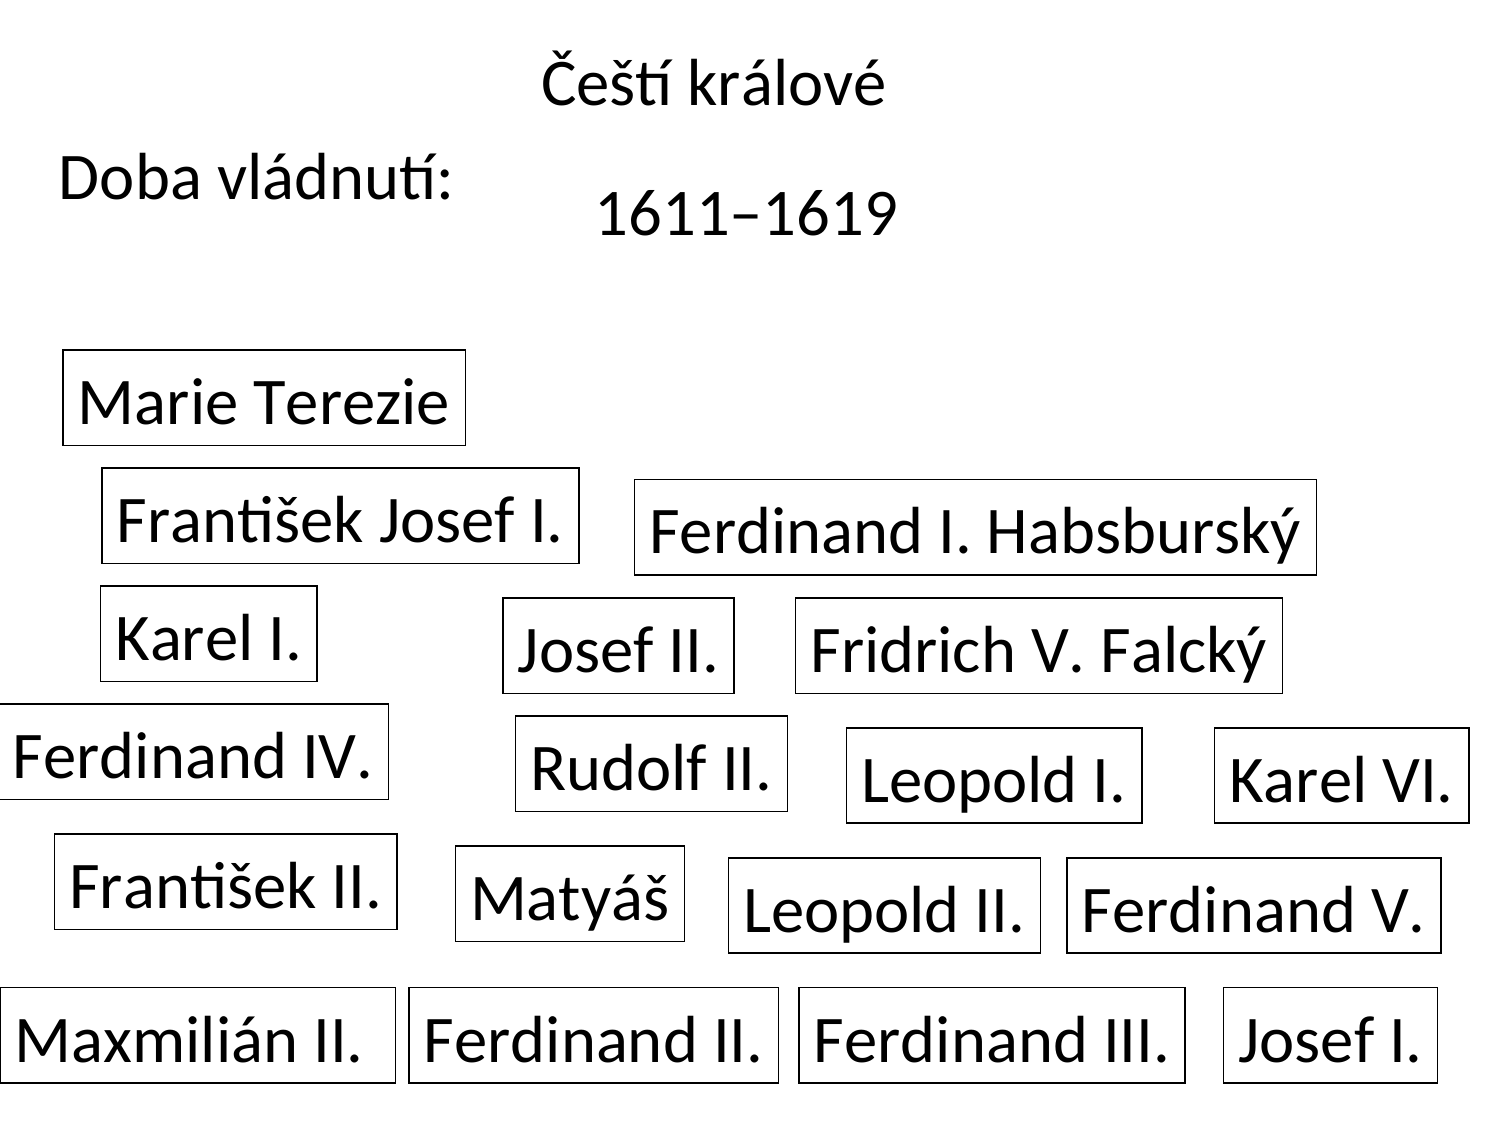

Čeští králové
Doba vládnutí:
 1611–1619
Marie Terezie
František Josef I.
Ferdinand I. Habsburský
Karel I.
Josef II.
Fridrich V. Falcký
Ferdinand IV.
Rudolf II.
Leopold I.
Karel VI.
František II.
Matyáš
Leopold II.
Ferdinand V.
Maxmilián II.
Ferdinand II.
Ferdinand III.
Josef I.